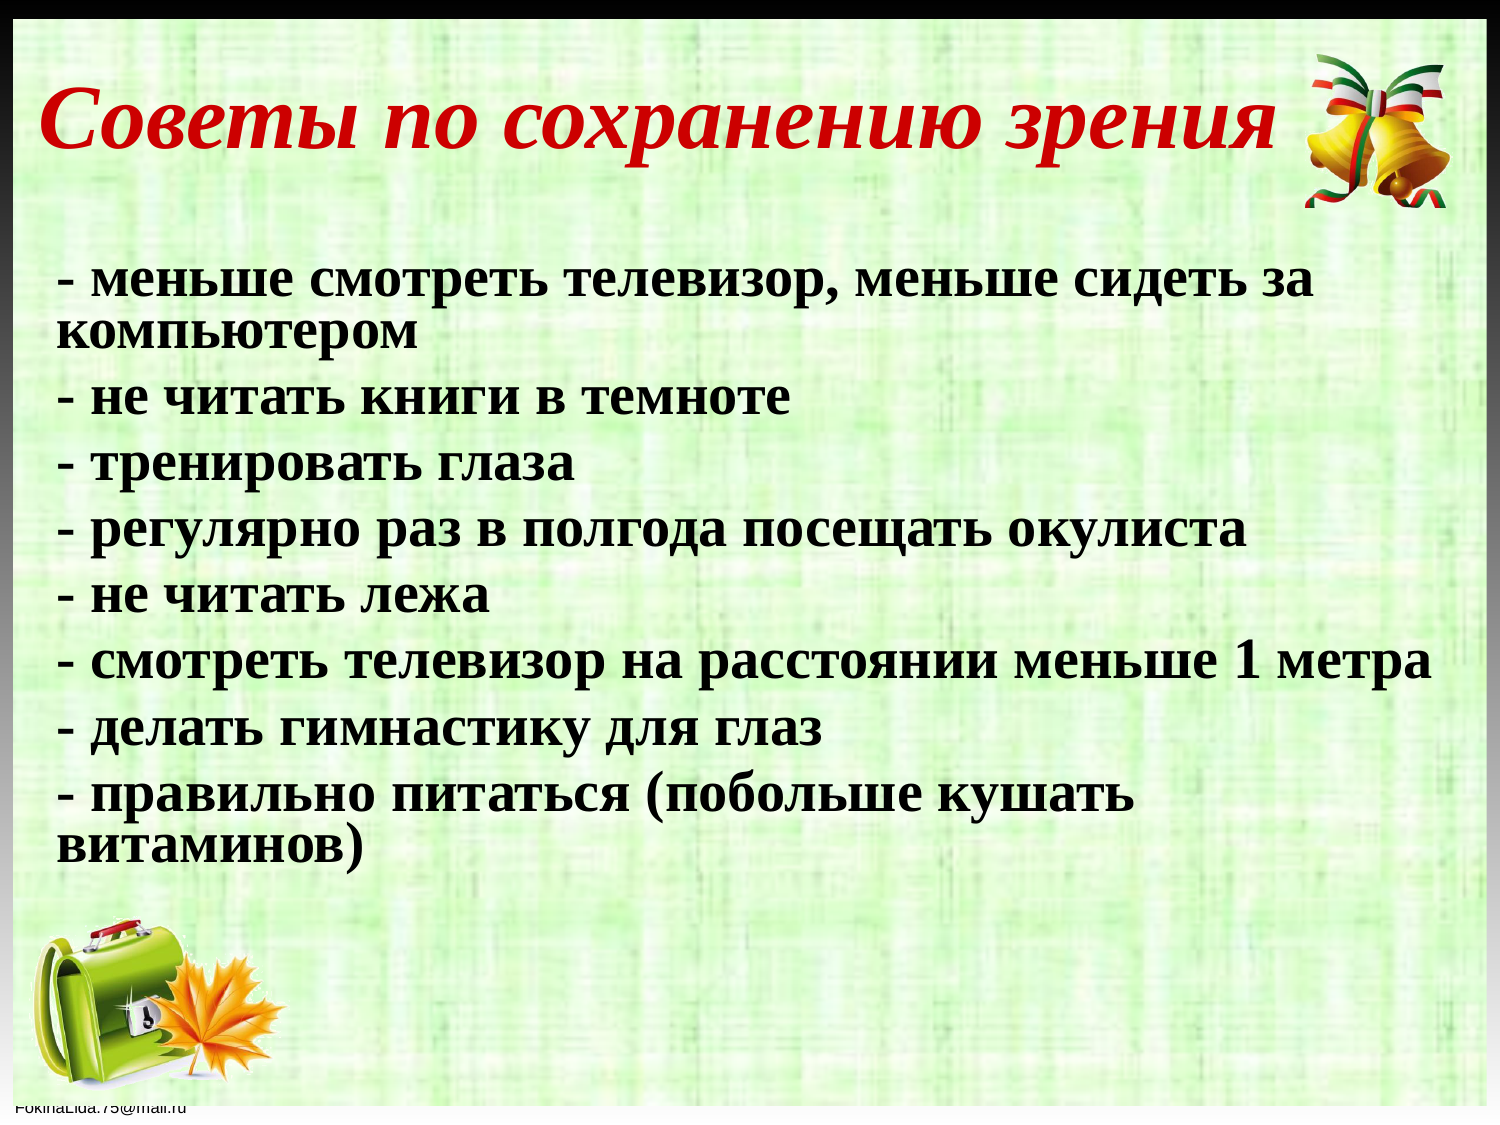

Советы по сохранению зрения
- меньше смотреть телевизор, меньше сидеть за компьютером
- не читать книги в темноте
- тренировать глаза
- регулярно раз в полгода посещать окулиста
- не читать лежа
- смотреть телевизор на расстоянии меньше 1 метра
- делать гимнастику для глаз
- правильно питаться (побольше кушать витаминов)